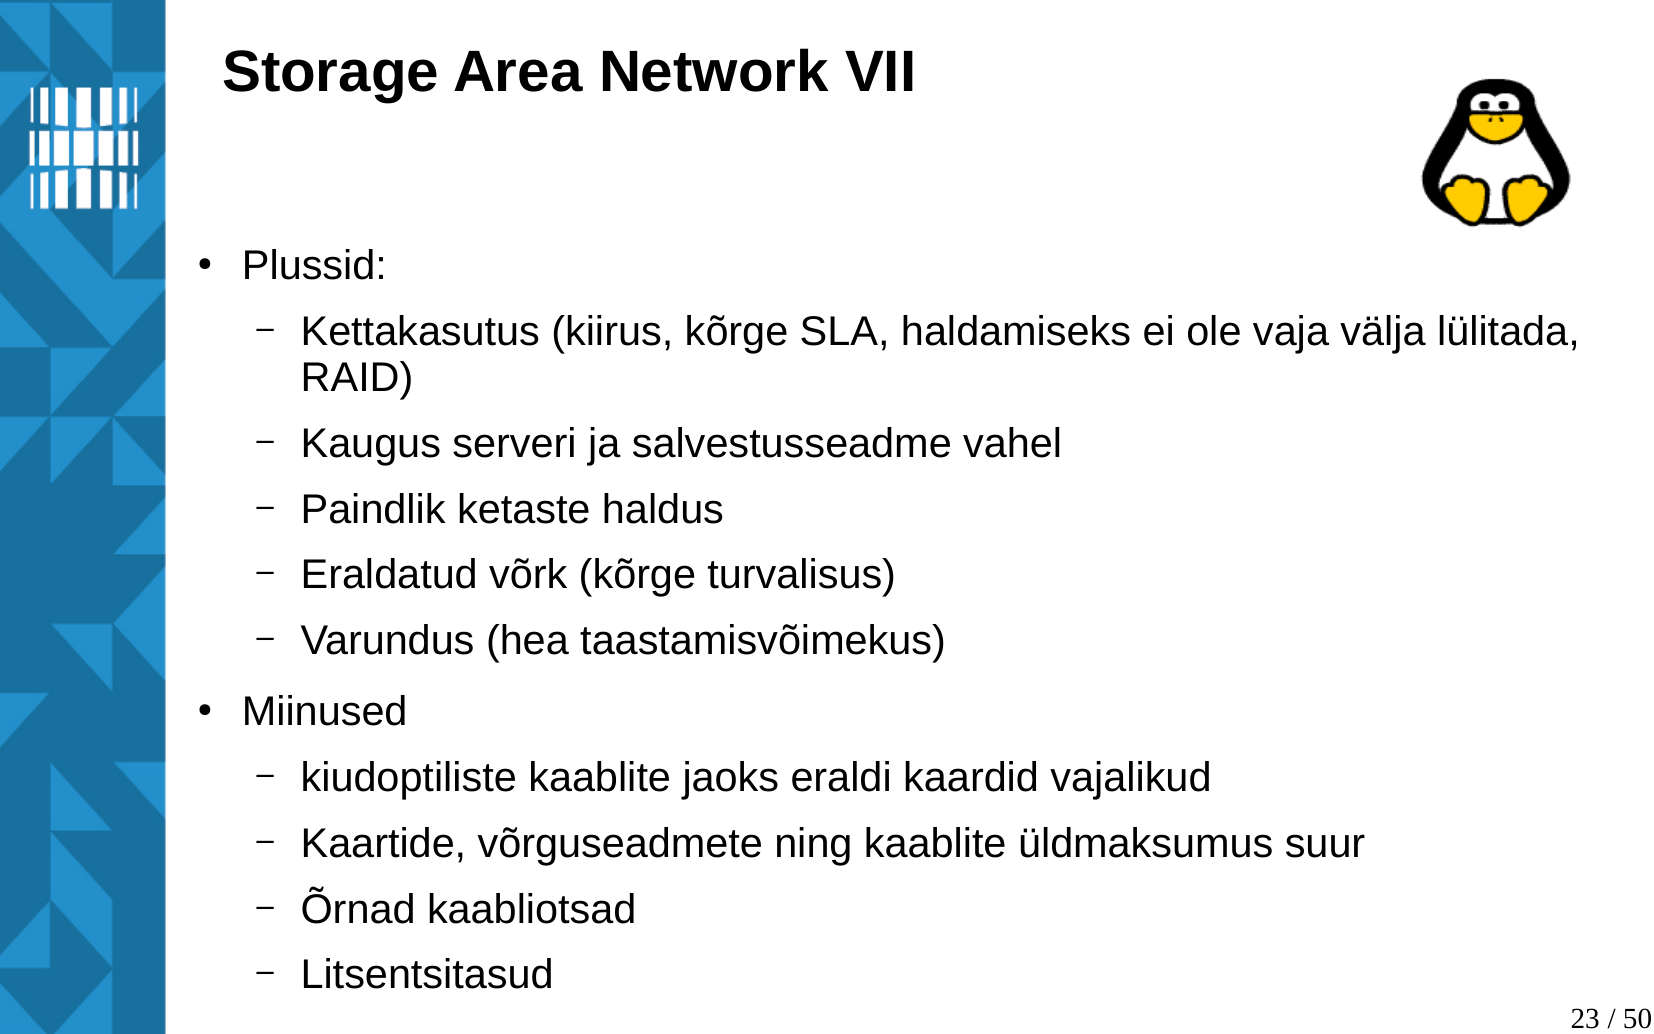

# Storage Area Network VII
Plussid:
Kettakasutus (kiirus, kõrge SLA, haldamiseks ei ole vaja välja lülitada, RAID)
Kaugus serveri ja salvestusseadme vahel
Paindlik ketaste haldus
Eraldatud võrk (kõrge turvalisus)
Varundus (hea taastamisvõimekus)
Miinused
kiudoptiliste kaablite jaoks eraldi kaardid vajalikud
Kaartide, võrguseadmete ning kaablite üldmaksumus suur
Õrnad kaabliotsad
Litsentsitasud